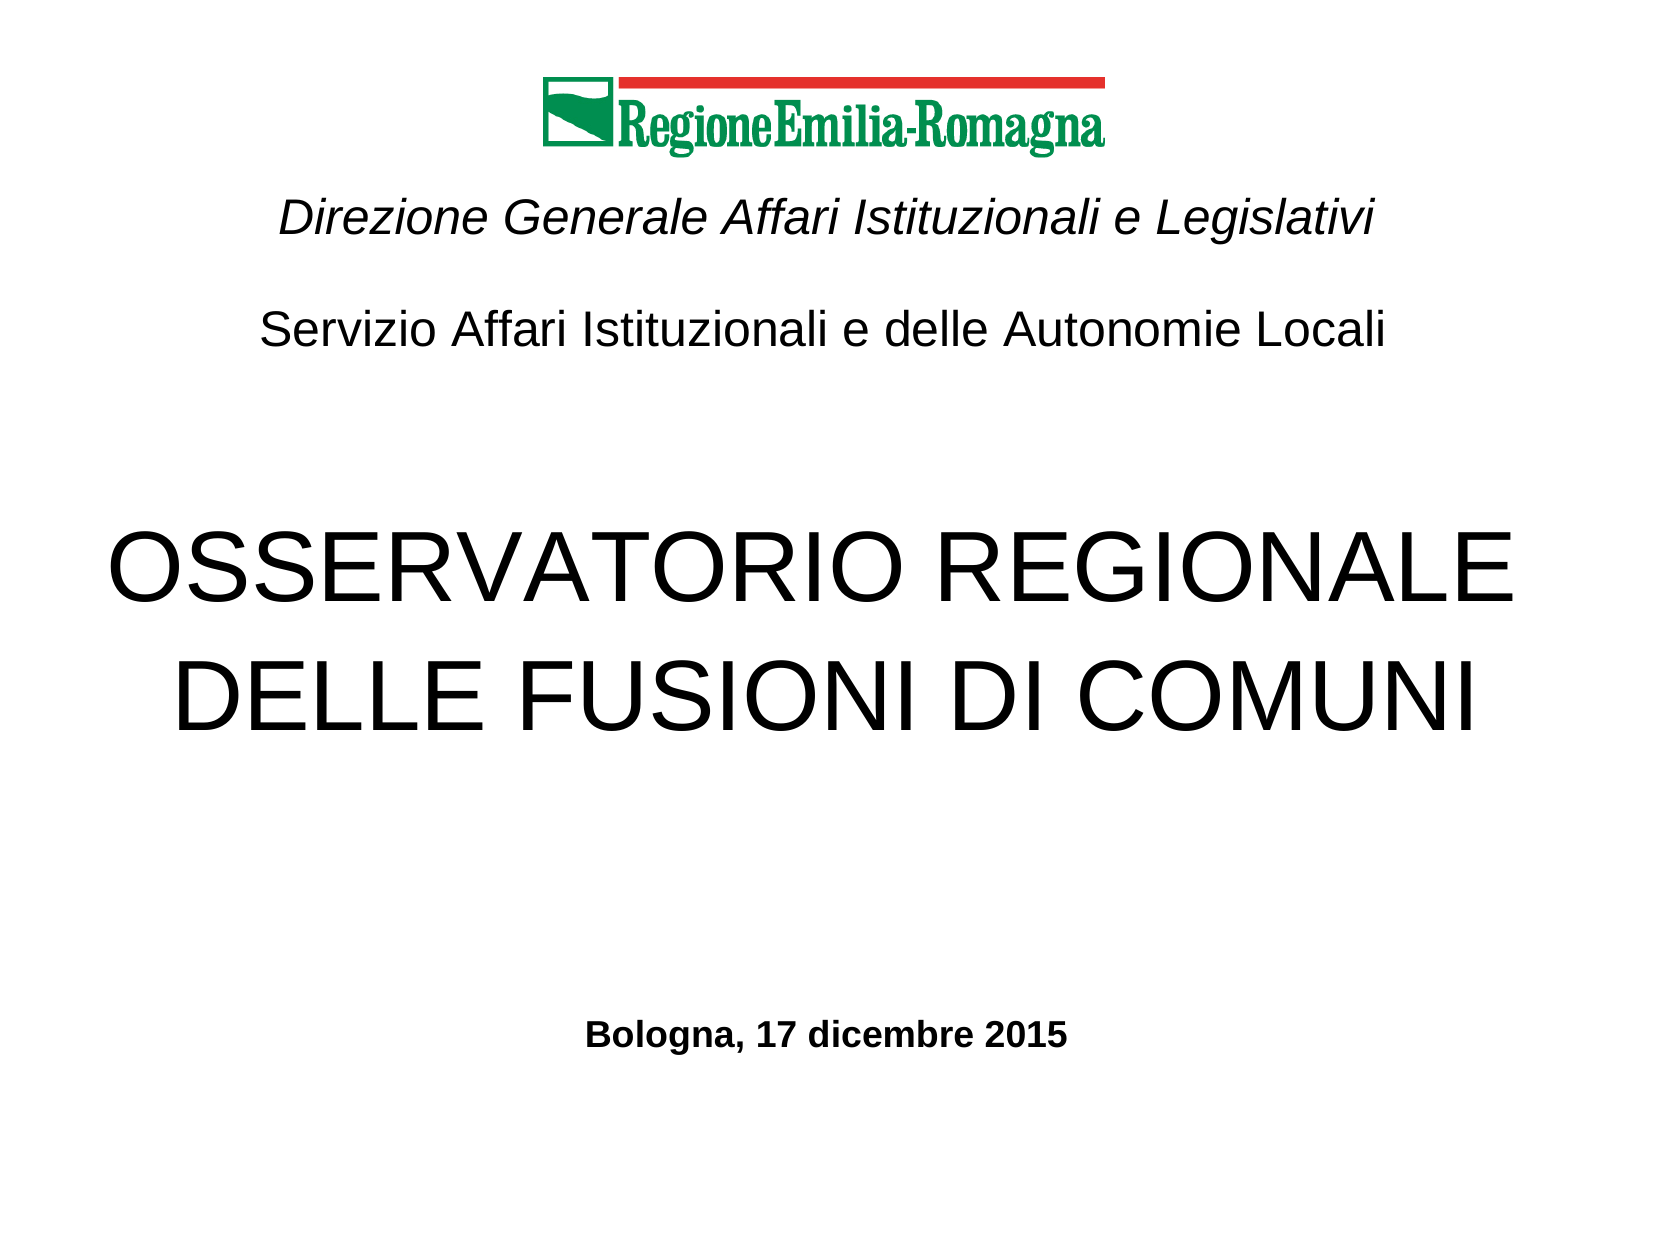

Direzione Generale Affari Istituzionali e Legislativi
 Servizio Affari Istituzionali e delle Autonomie Locali
OSSERVATORIO REGIONALE
DELLE FUSIONI DI COMUNI
Bologna, 17 dicembre 2015
#